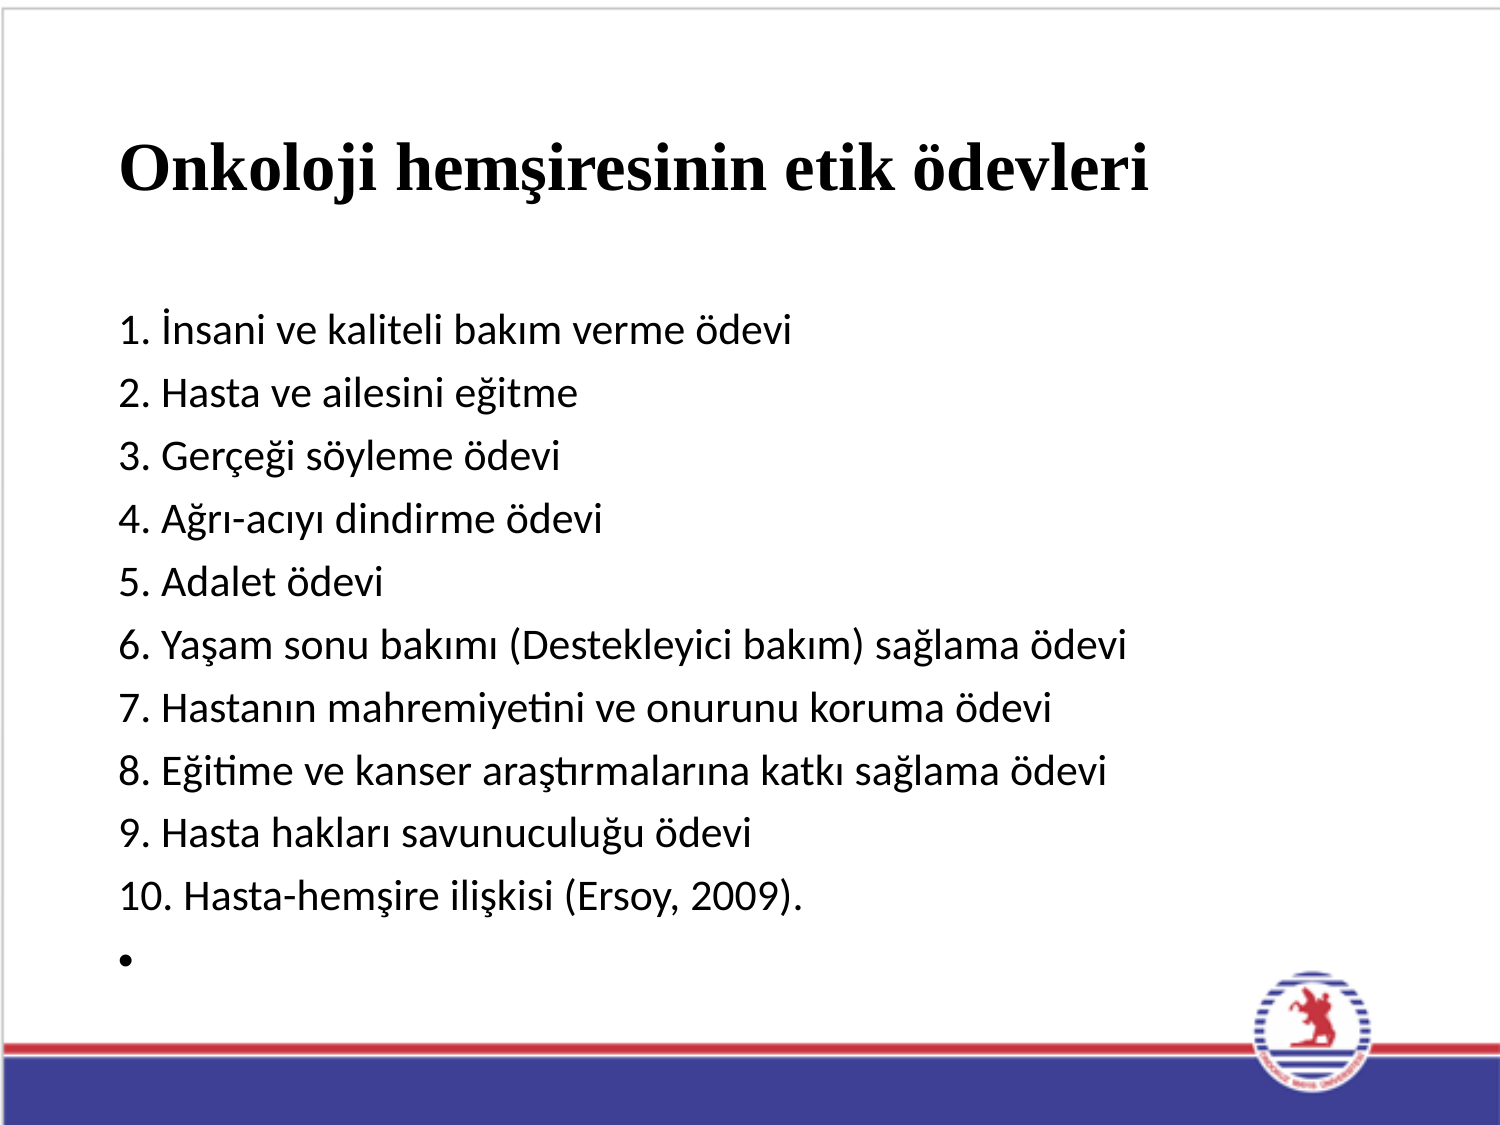

# Onkoloji hemşiresinin etik ödevleri
1. İnsani ve kaliteli bakım verme ödevi
2. Hasta ve ailesini eğitme
3. Gerçeği söyleme ödevi
4. Ağrı-acıyı dindirme ödevi
5. Adalet ödevi
6. Yaşam sonu bakımı (Destekleyici bakım) sağlama ödevi
7. Hastanın mahremiyetini ve onurunu koruma ödevi
8. Eğitime ve kanser araştırmalarına katkı sağlama ödevi
9. Hasta hakları savunuculuğu ödevi
10. Hasta-hemşire ilişkisi (Ersoy, 2009).